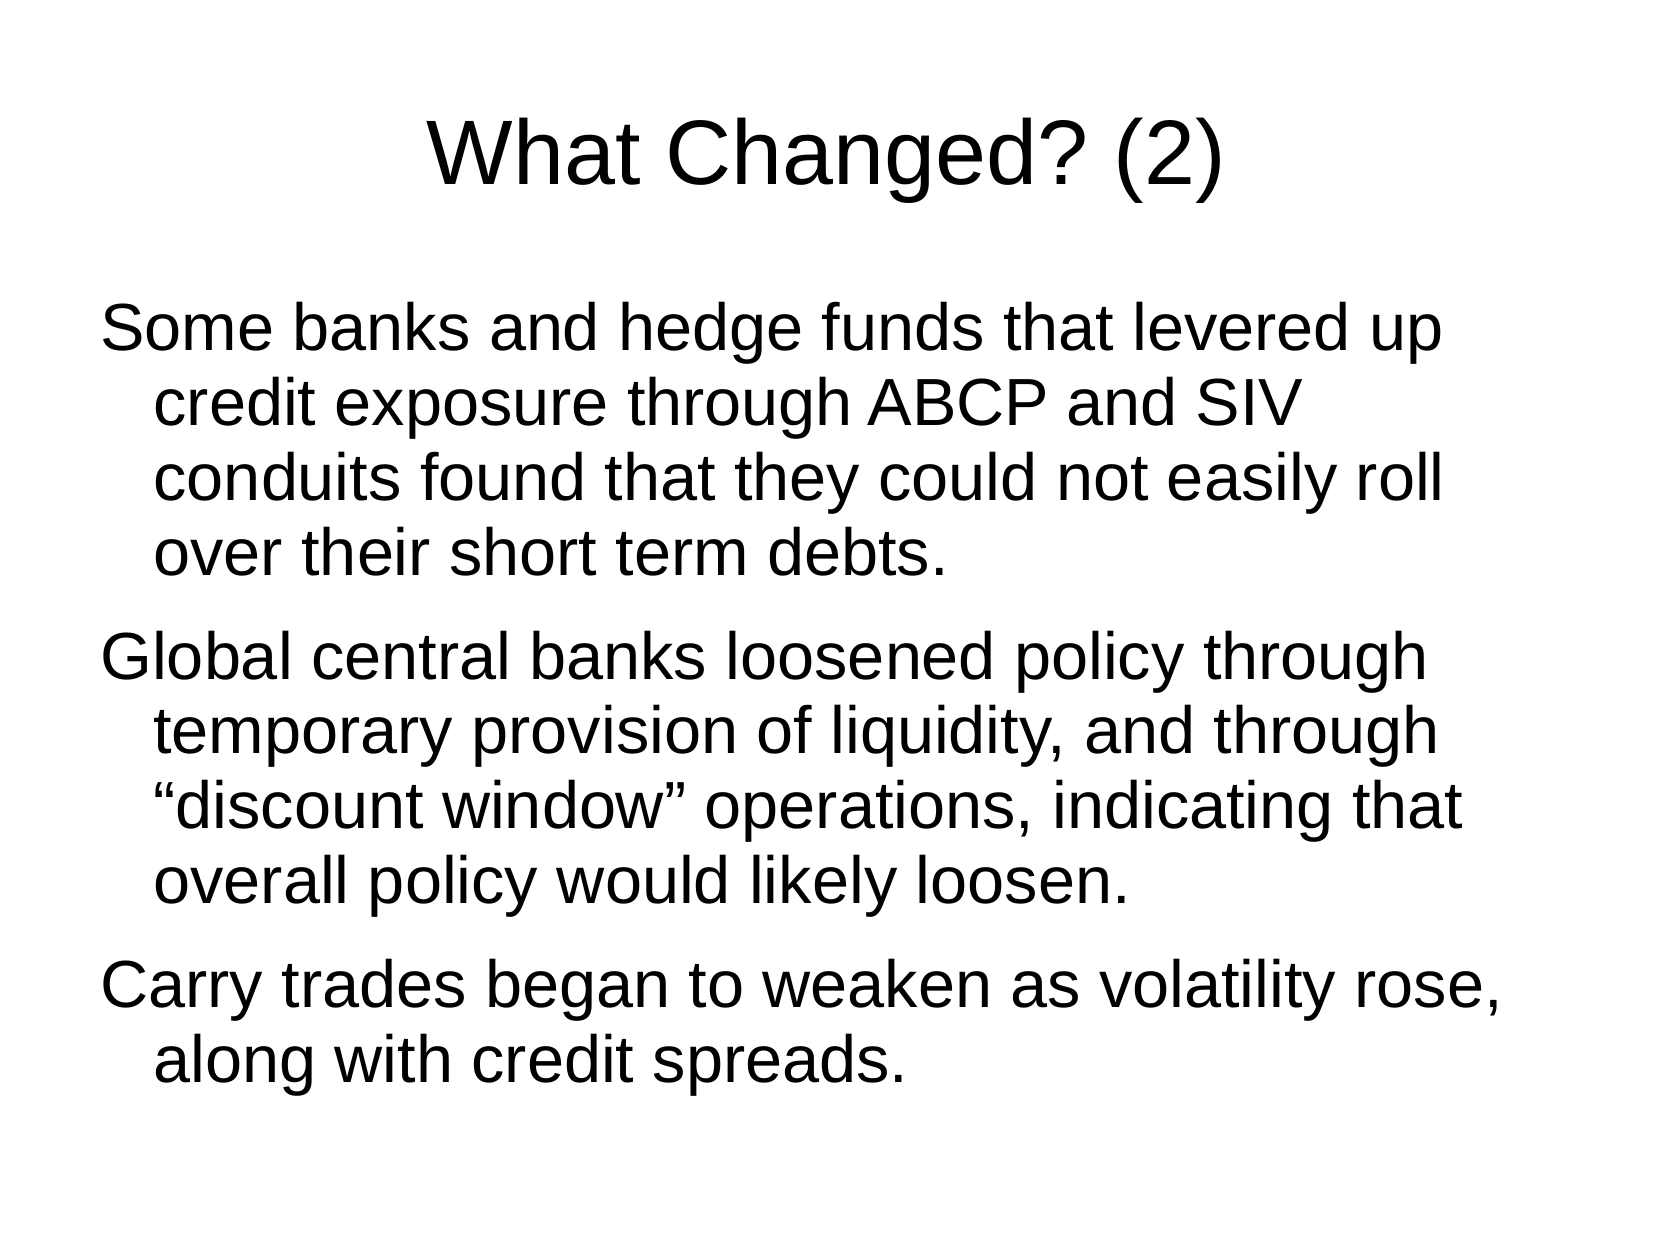

# What Changed? (2)
Some banks and hedge funds that levered up credit exposure through ABCP and SIV conduits found that they could not easily roll over their short term debts.
Global central banks loosened policy through temporary provision of liquidity, and through “discount window” operations, indicating that overall policy would likely loosen.
Carry trades began to weaken as volatility rose, along with credit spreads.